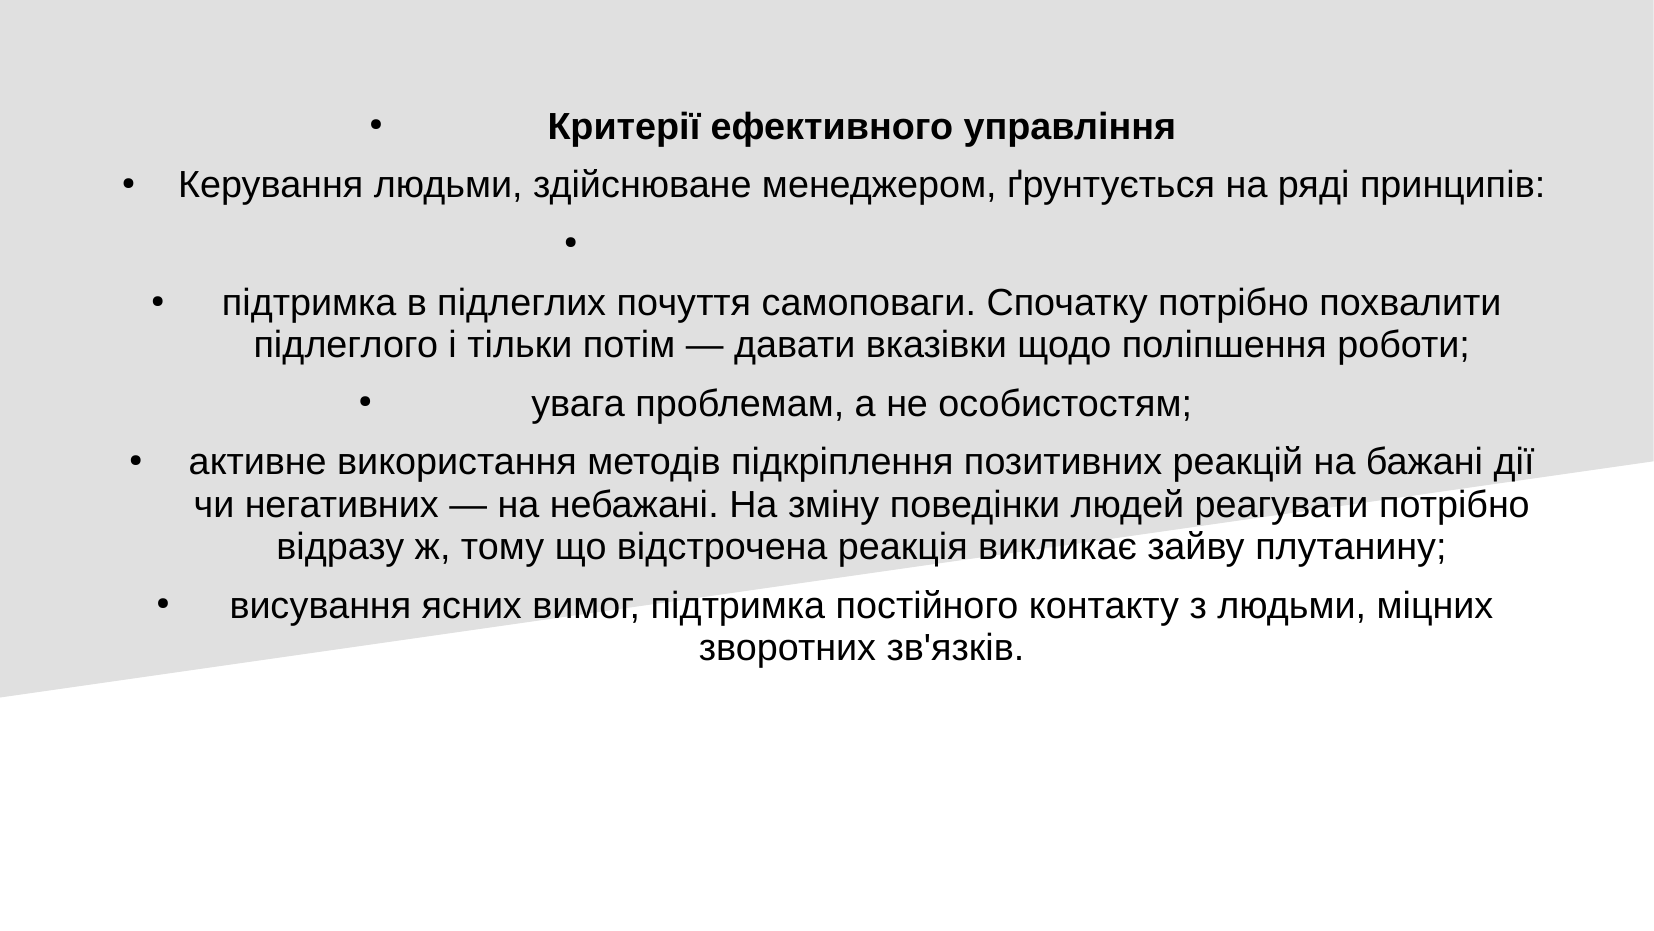

# Критерії ефективного управління
Керування людьми, здійснюване менеджером, ґрунтується на ряді принципів:
підтримка в підлеглих почуття самоповаги. Спочатку потрібно похвалити підлеглого і тільки потім — давати вказівки щодо поліпшення роботи;
увага проблемам, а не особистостям;
активне використання методів підкріплення позитивних реакцій на бажані дії чи негативних — на небажані. На зміну поведінки людей реагувати потрібно відразу ж, тому що відстрочена реакція викликає зайву плутанину;
висування ясних вимог, підтримка постійного контакту з людьми, міцних зворотних зв'язків.